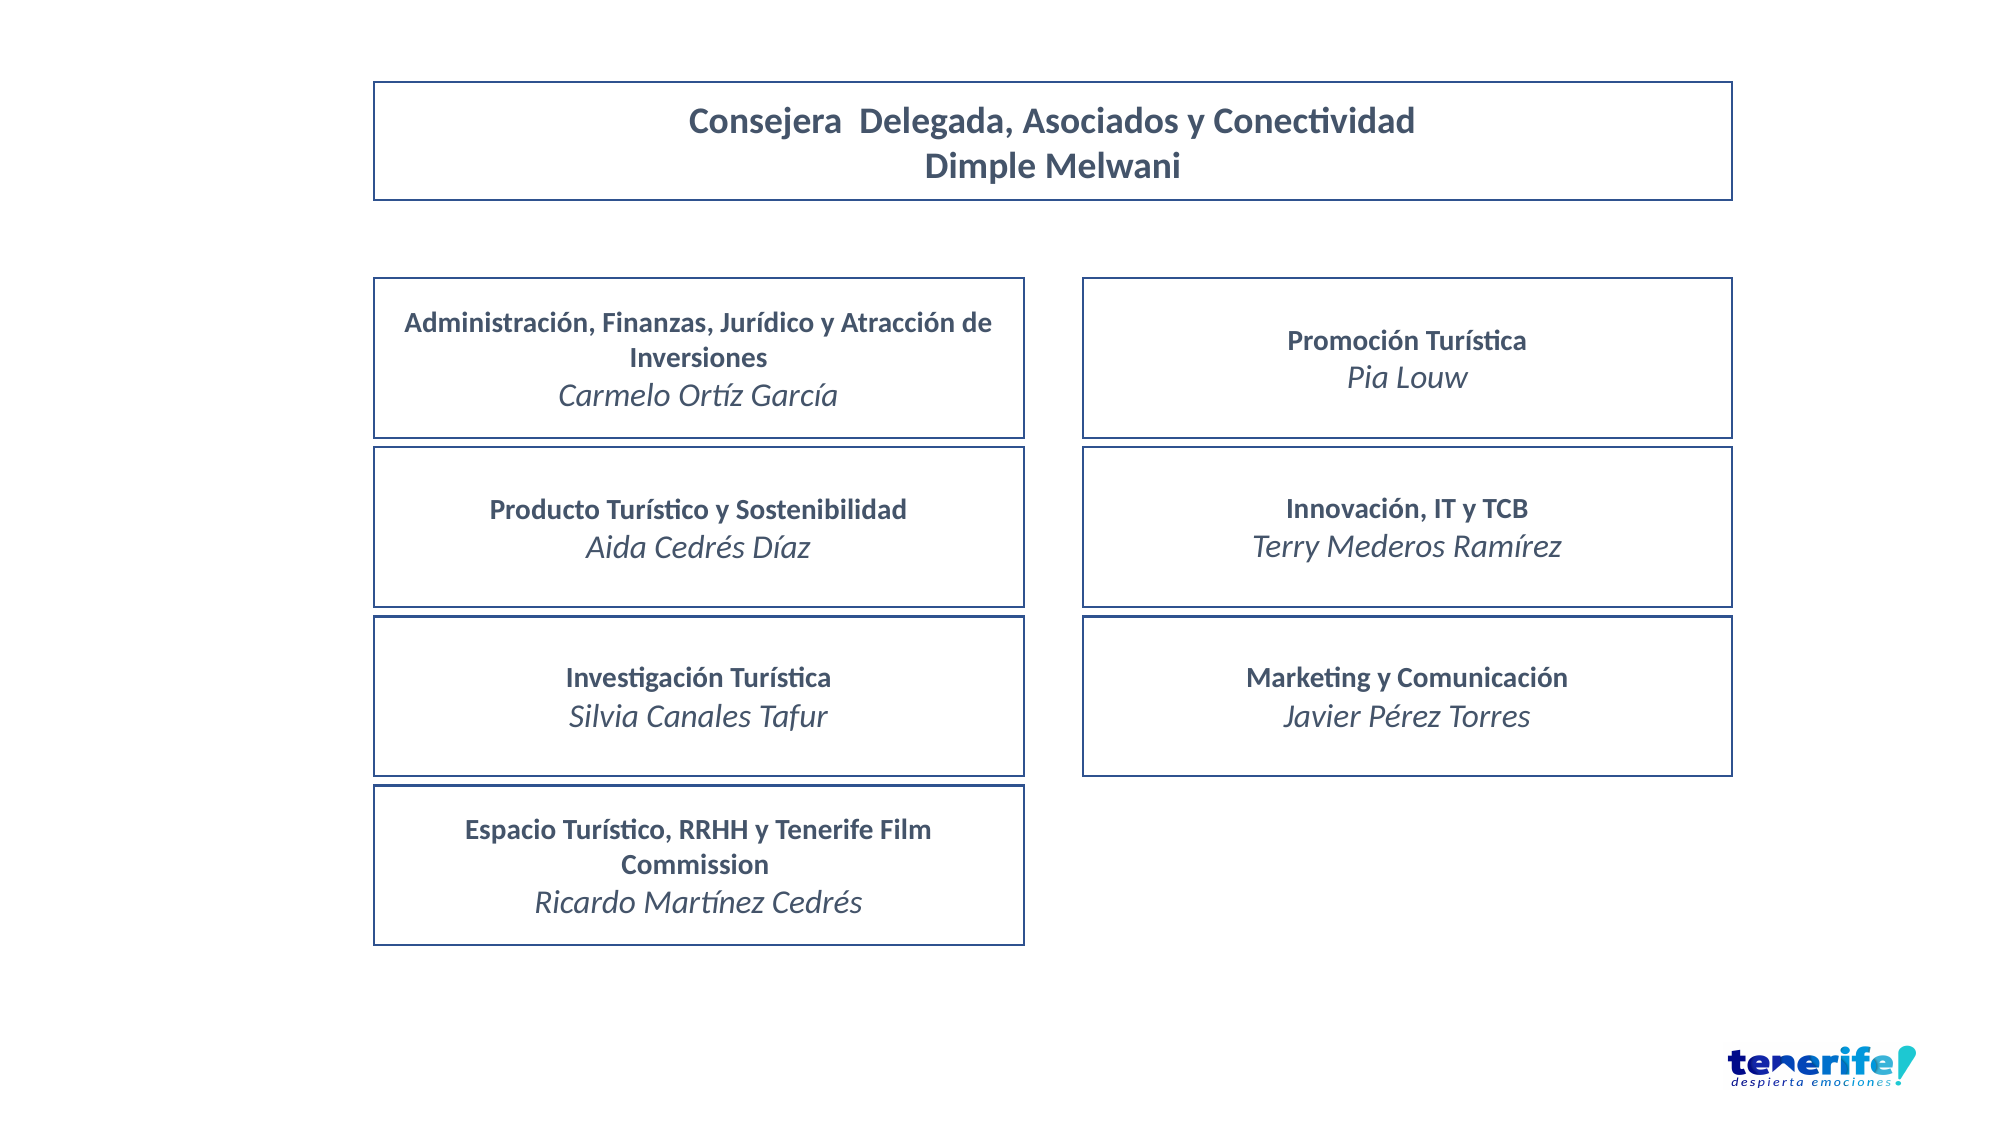

Consejera Delegada, Asociados y Conectividad
Dimple Melwani
Administración, Finanzas, Jurídico y Atracción de Inversiones
Carmelo Ortíz García
Promoción Turística
Pia Louw
Innovación, IT y TCB
Terry Mederos Ramírez
Producto Turístico y Sostenibilidad
Aida Cedrés Díaz
Investigación Turística
Silvia Canales Tafur
Marketing y Comunicación
Javier Pérez Torres
Espacio Turístico, RRHH y Tenerife Film Commission
Ricardo Martínez Cedrés